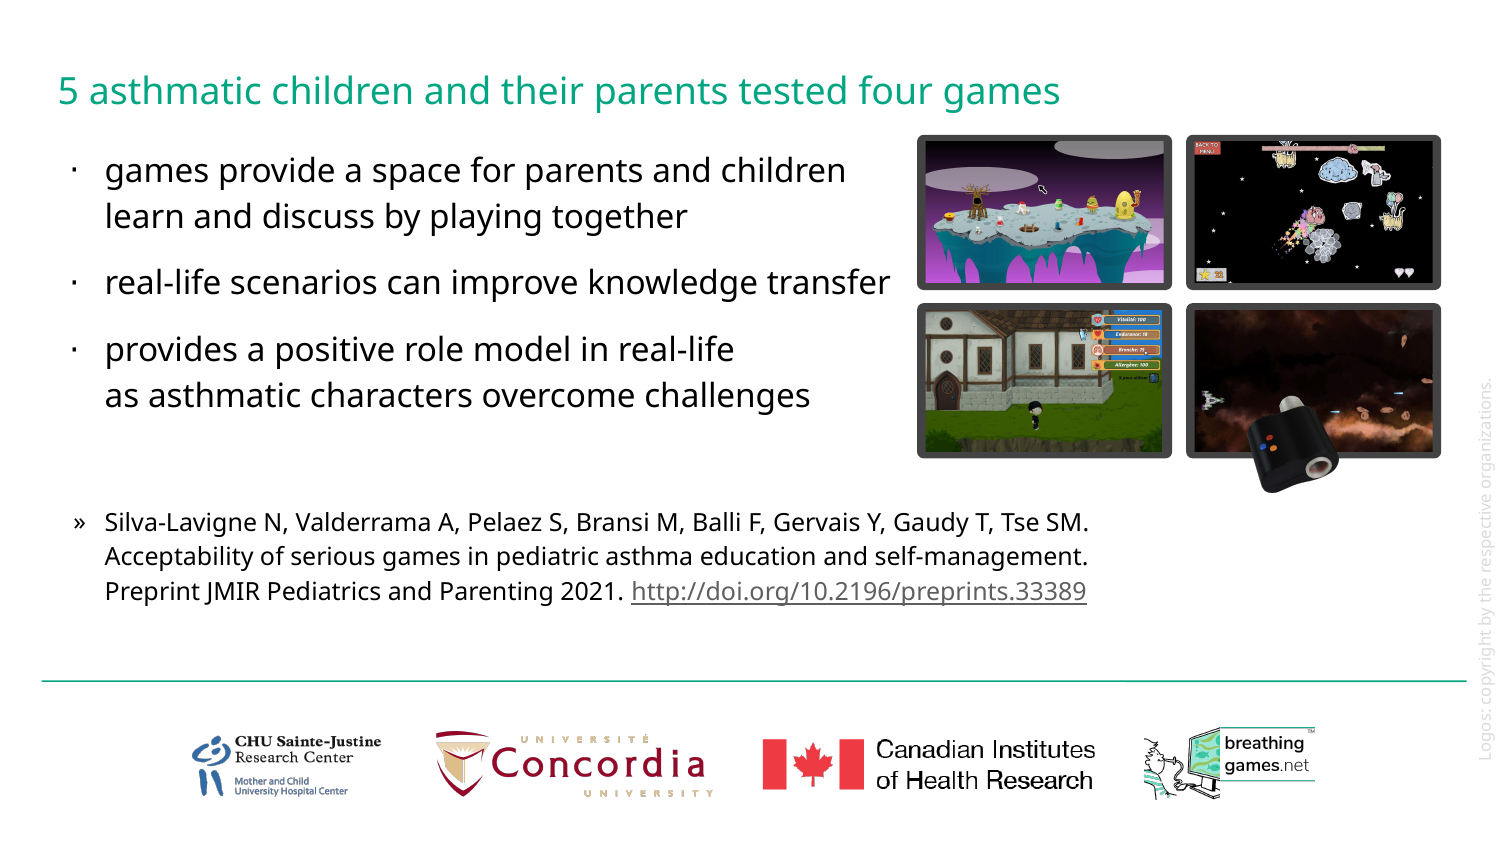

5 asthmatic children and their parents tested four games
games provide a space for parents and children
learn and discuss by playing together
real-life scenarios can improve knowledge transfer
provides a positive role model in real-life
as asthmatic characters overcome challenges
Silva-Lavigne N, Valderrama A, Pelaez S, Bransi M, Balli F, Gervais Y, Gaudy T, Tse SM.
Acceptability of serious games in pediatric asthma education and self-management.
Preprint JMIR Pediatrics and Parenting 2021. http://doi.org/10.2196/preprints.33389
Logos: copyright by the respective organizations.